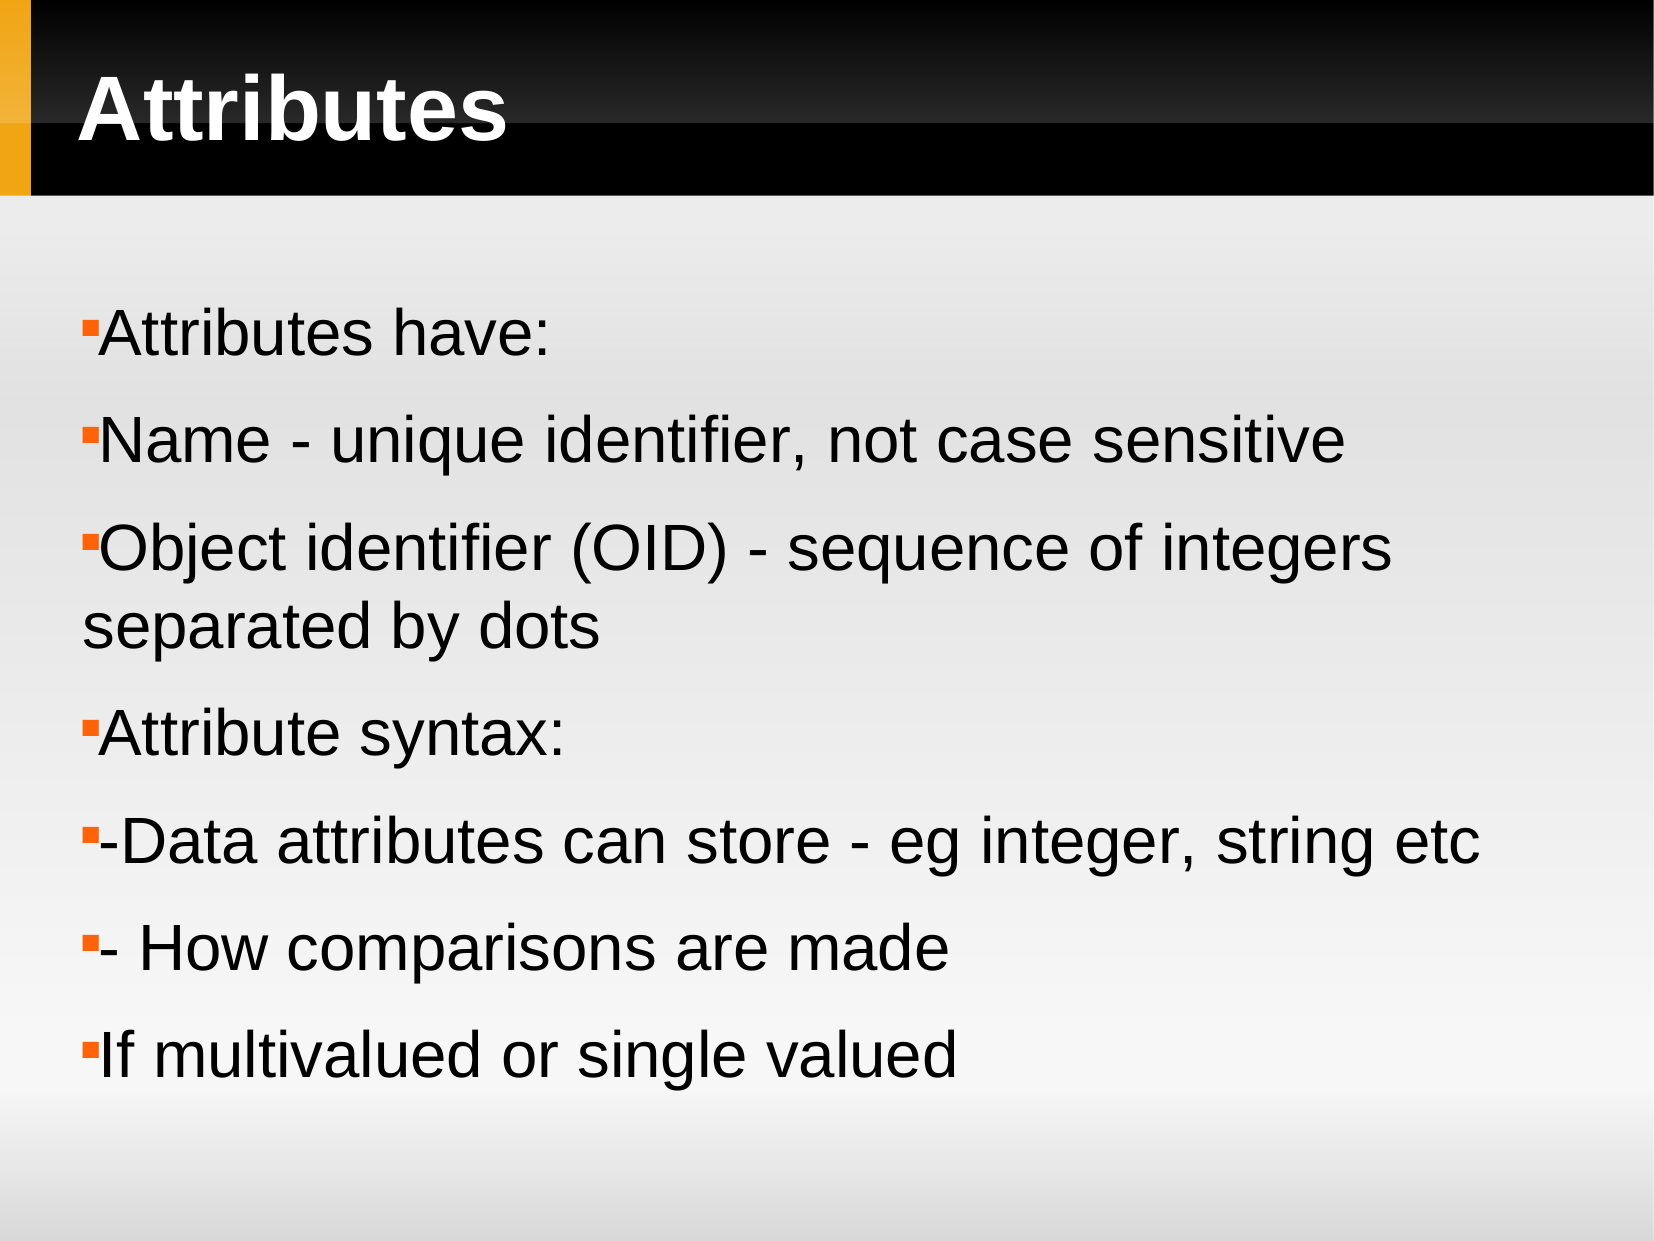

# Attributes
Attributes have:
Name - unique identifier, not case sensitive
Object identifier (OID) - sequence of integers separated by dots
Attribute syntax:
-Data attributes can store - eg integer, string etc
- How comparisons are made
If multivalued or single valued